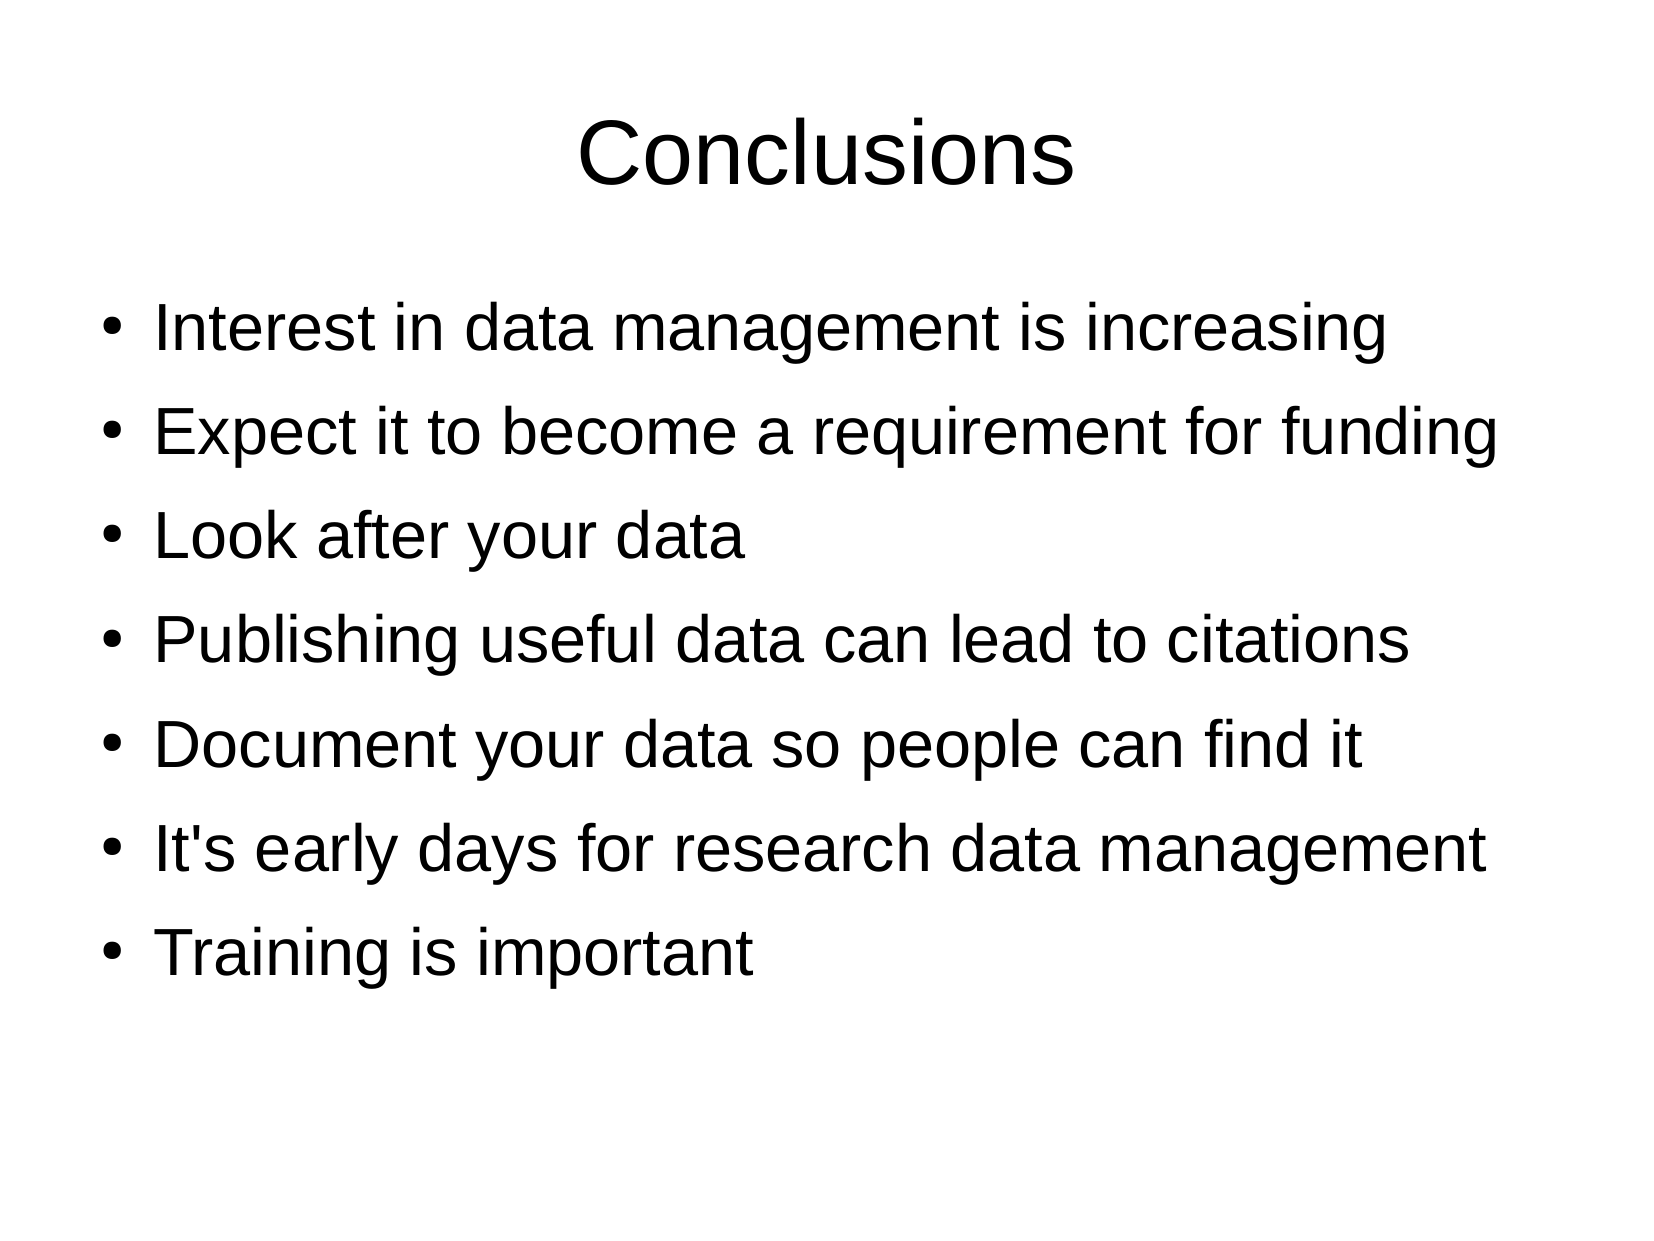

# Conclusions
Interest in data management is increasing
Expect it to become a requirement for funding
Look after your data
Publishing useful data can lead to citations
Document your data so people can find it
It's early days for research data management
Training is important